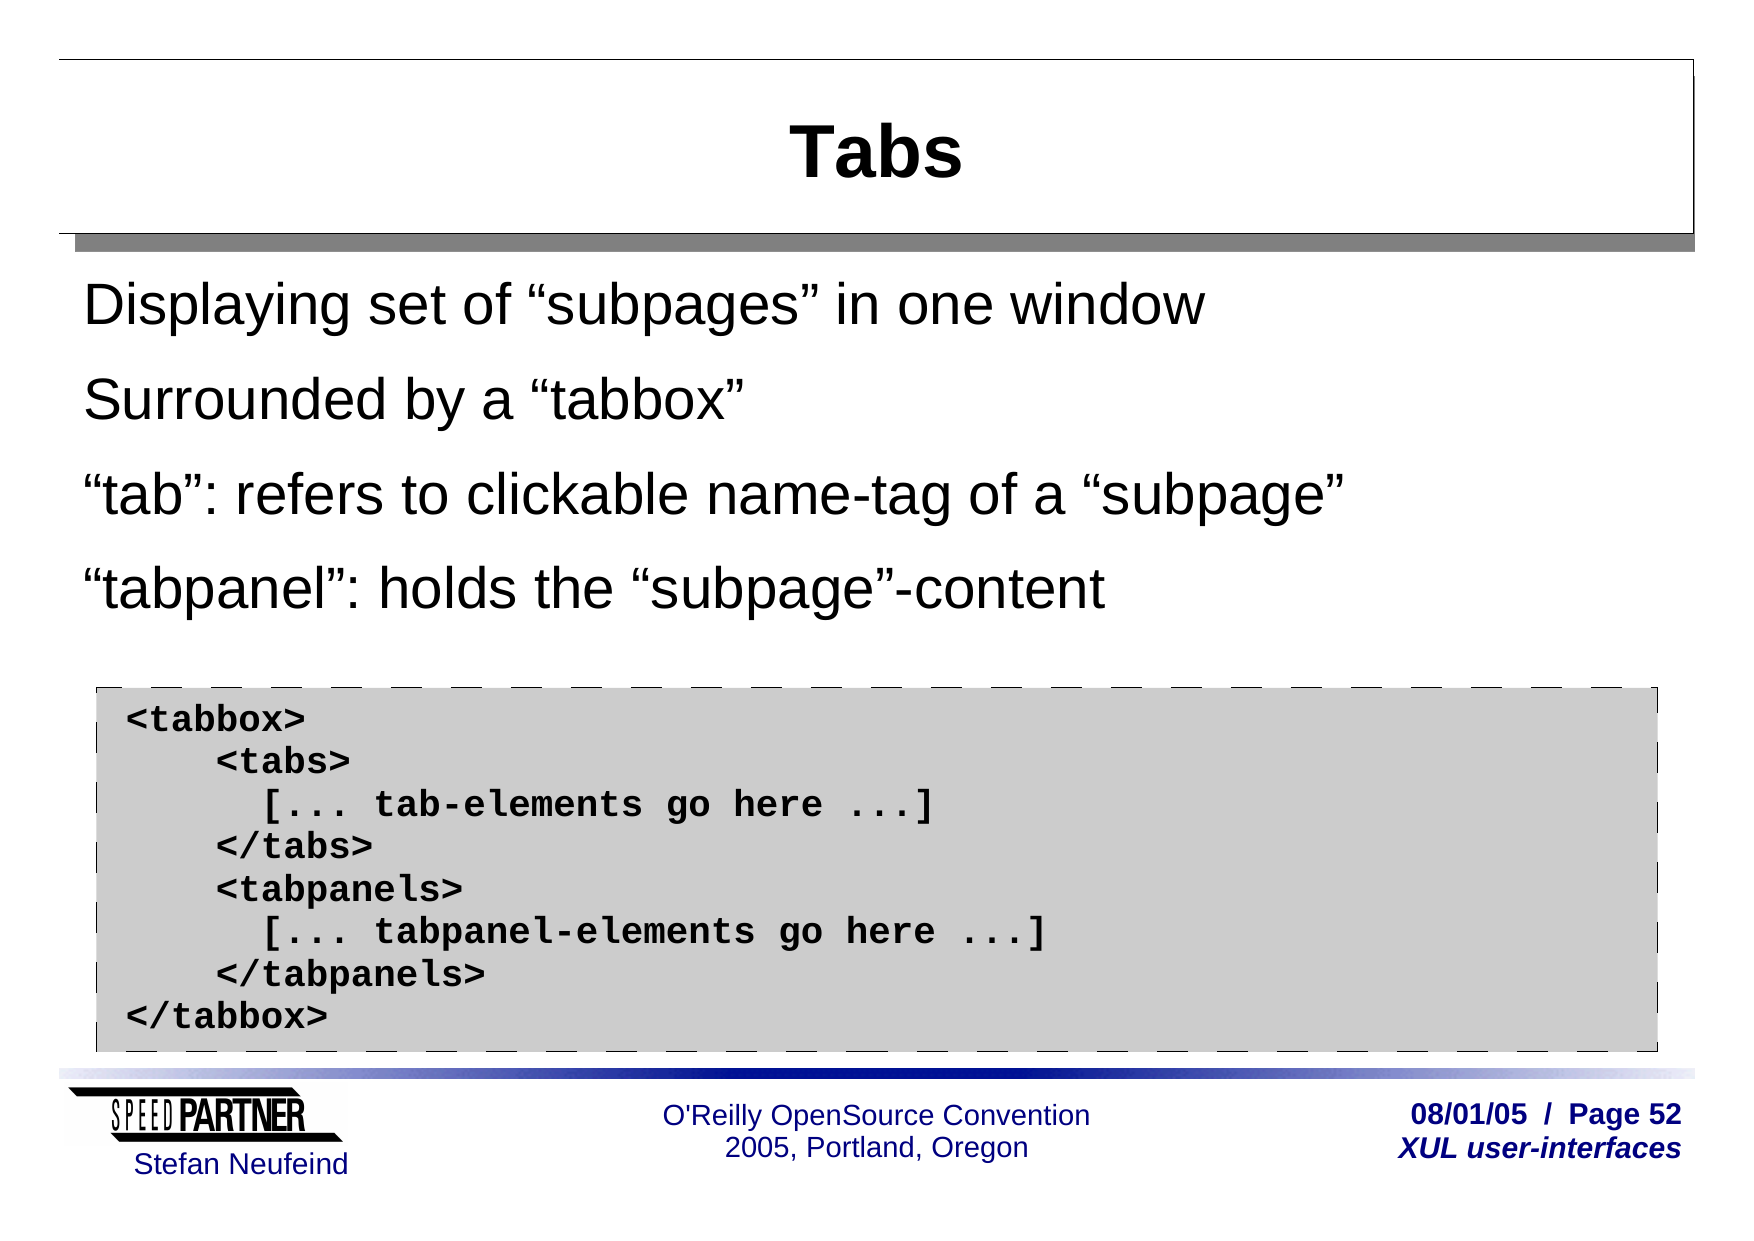

# Tabs
Displaying set of “subpages” in one window
Surrounded by a “tabbox”
“tab”: refers to clickable name-tag of a “subpage”
“tabpanel”: holds the “subpage”-content
<tabbox>
 <tabs>
 [... tab-elements go here ...]
 </tabs>
 <tabpanels>
 [... tabpanel-elements go here ...]
 </tabpanels>
</tabbox>